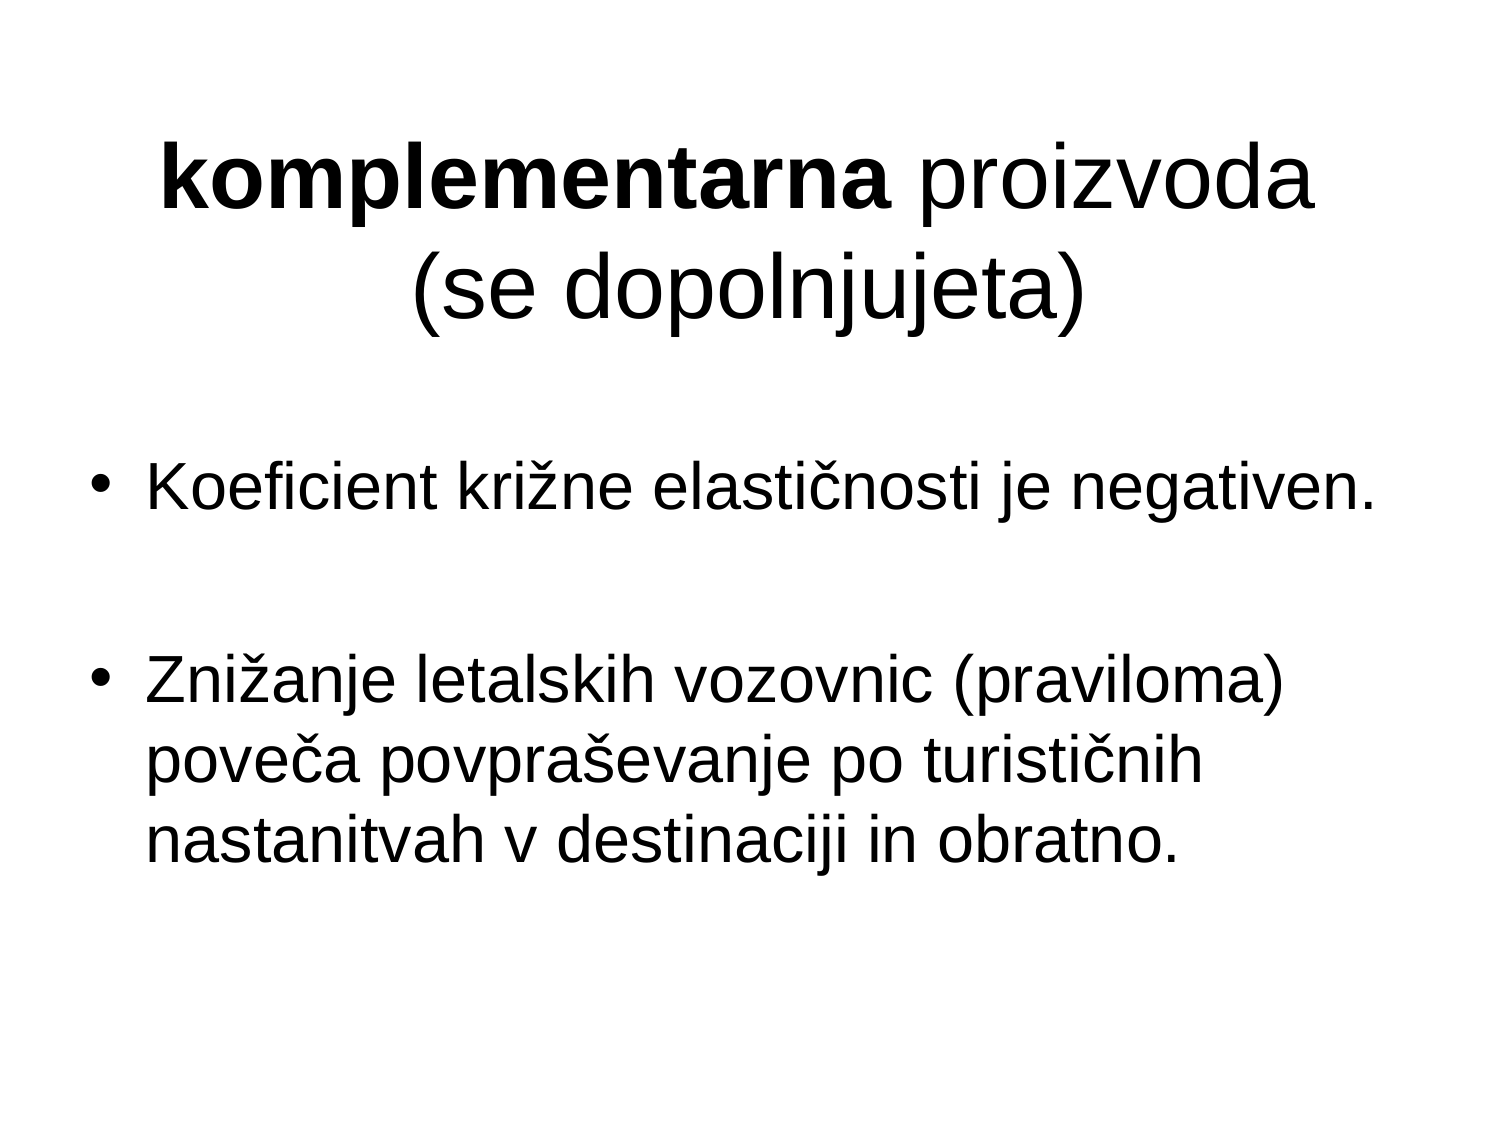

# komplementarna proizvoda (se dopolnjujeta)
Koeficient križne elastičnosti je negativen.
Znižanje letalskih vozovnic (praviloma) poveča povpraševanje po turističnih nastanitvah v destinaciji in obratno.